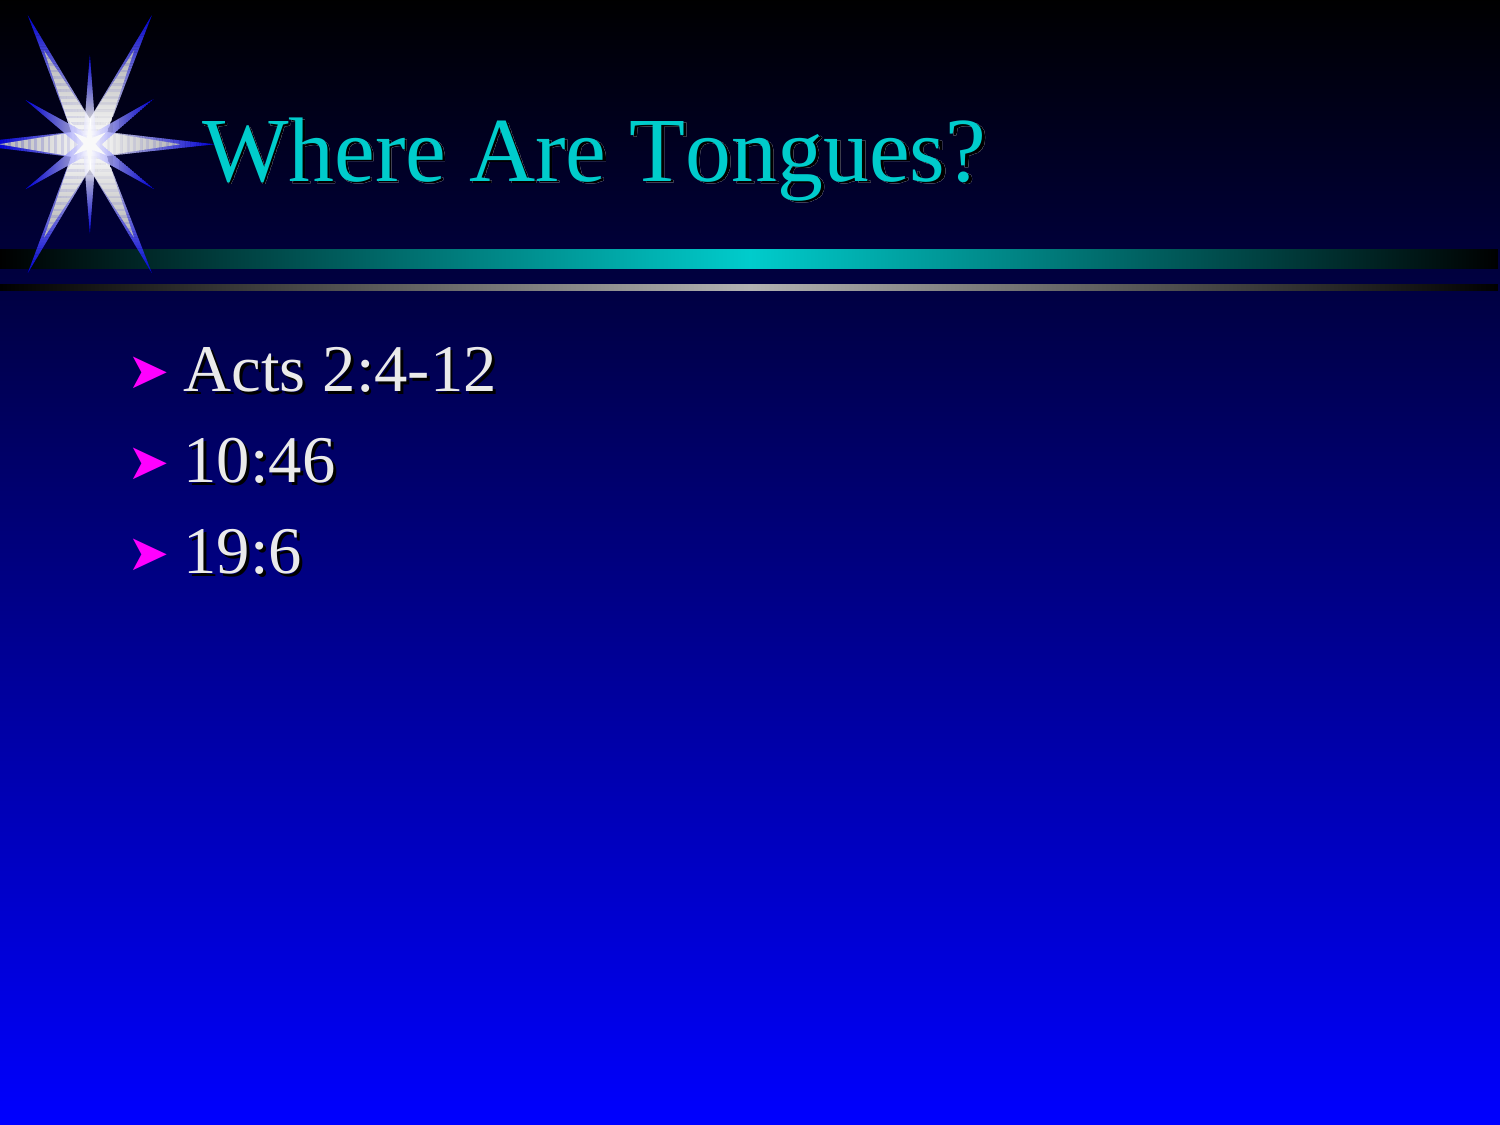

# Where Are Tongues?
Acts 2:4-12
10:46
19:6